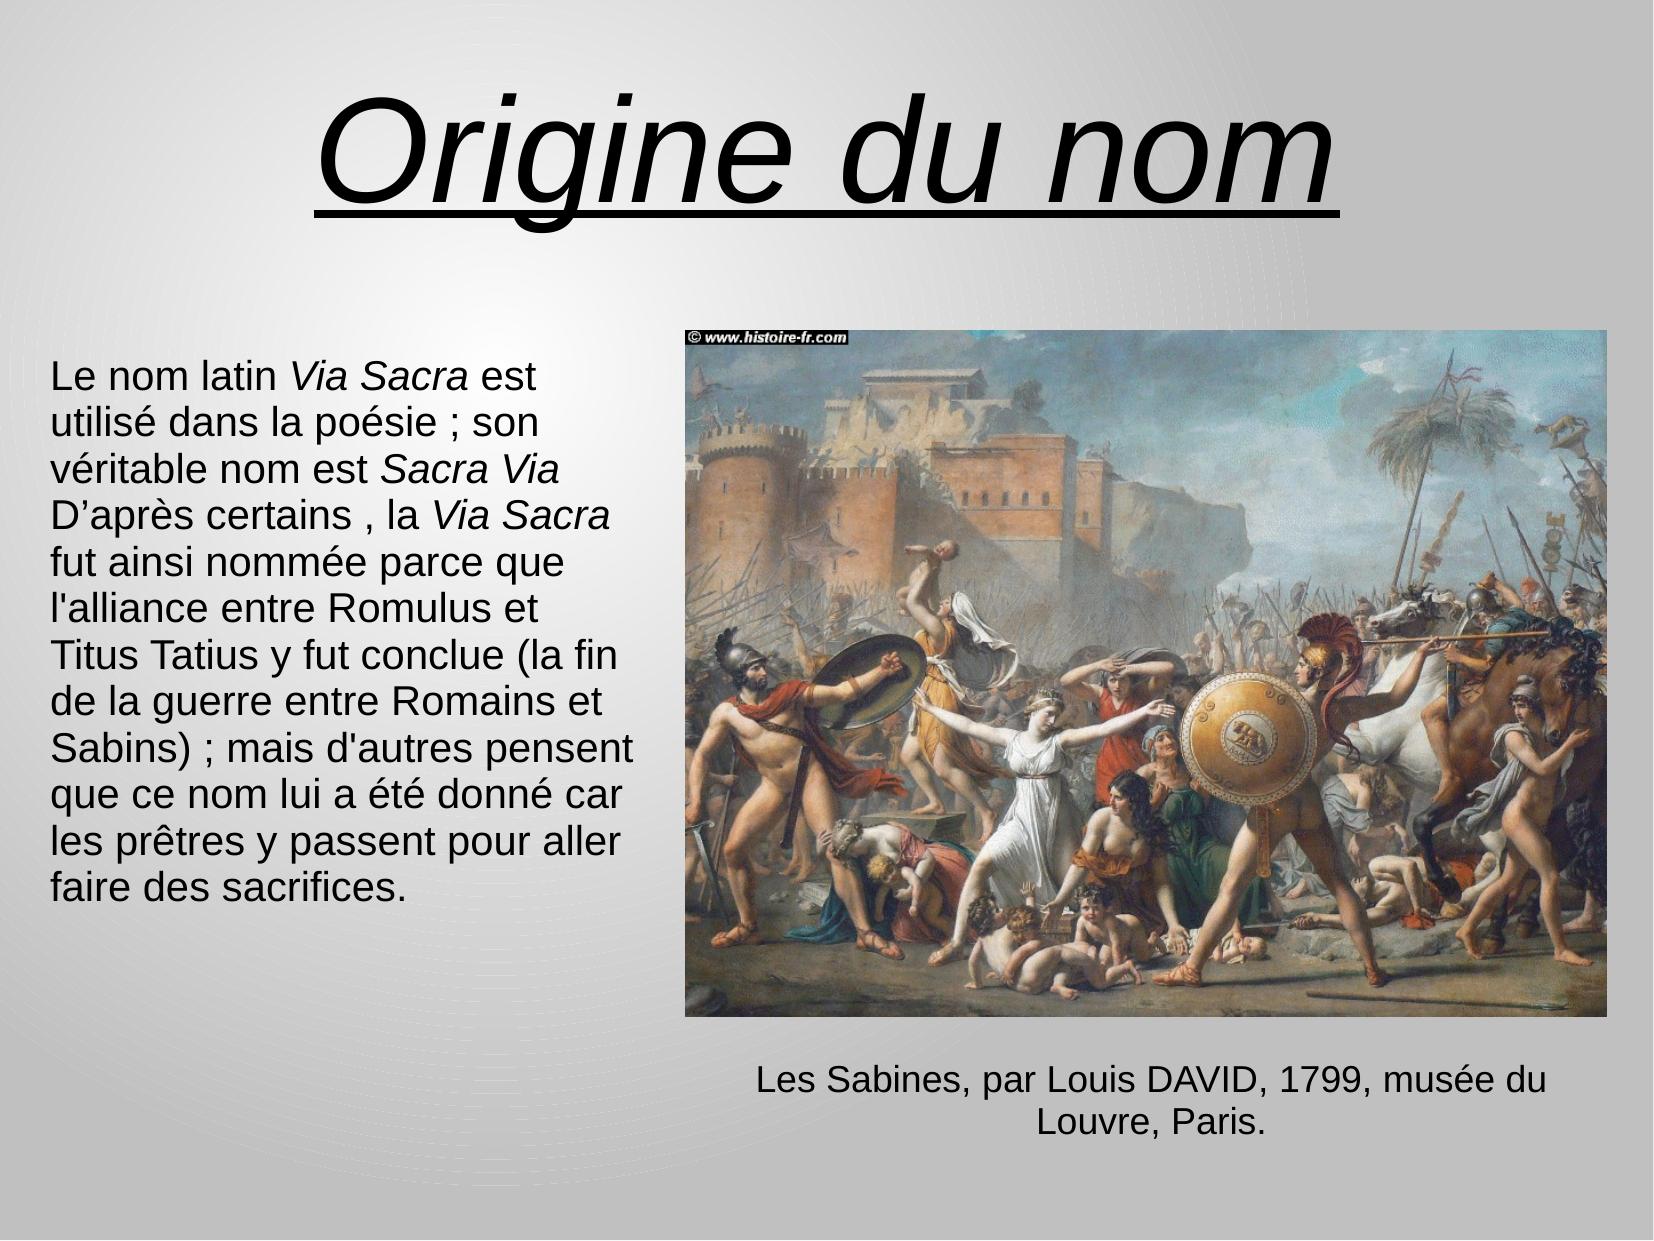

Origine du nom
Le nom latin Via Sacra est utilisé dans la poésie ; son véritable nom est Sacra Via
D’après certains , la Via Sacra fut ainsi nommée parce que l'alliance entre Romulus et Titus Tatius y fut conclue (la fin de la guerre entre Romains et Sabins) ; mais d'autres pensent que ce nom lui a été donné car les prêtres y passent pour aller faire des sacrifices.
Les Sabines, par Louis DAVID, 1799, musée du Louvre, Paris.